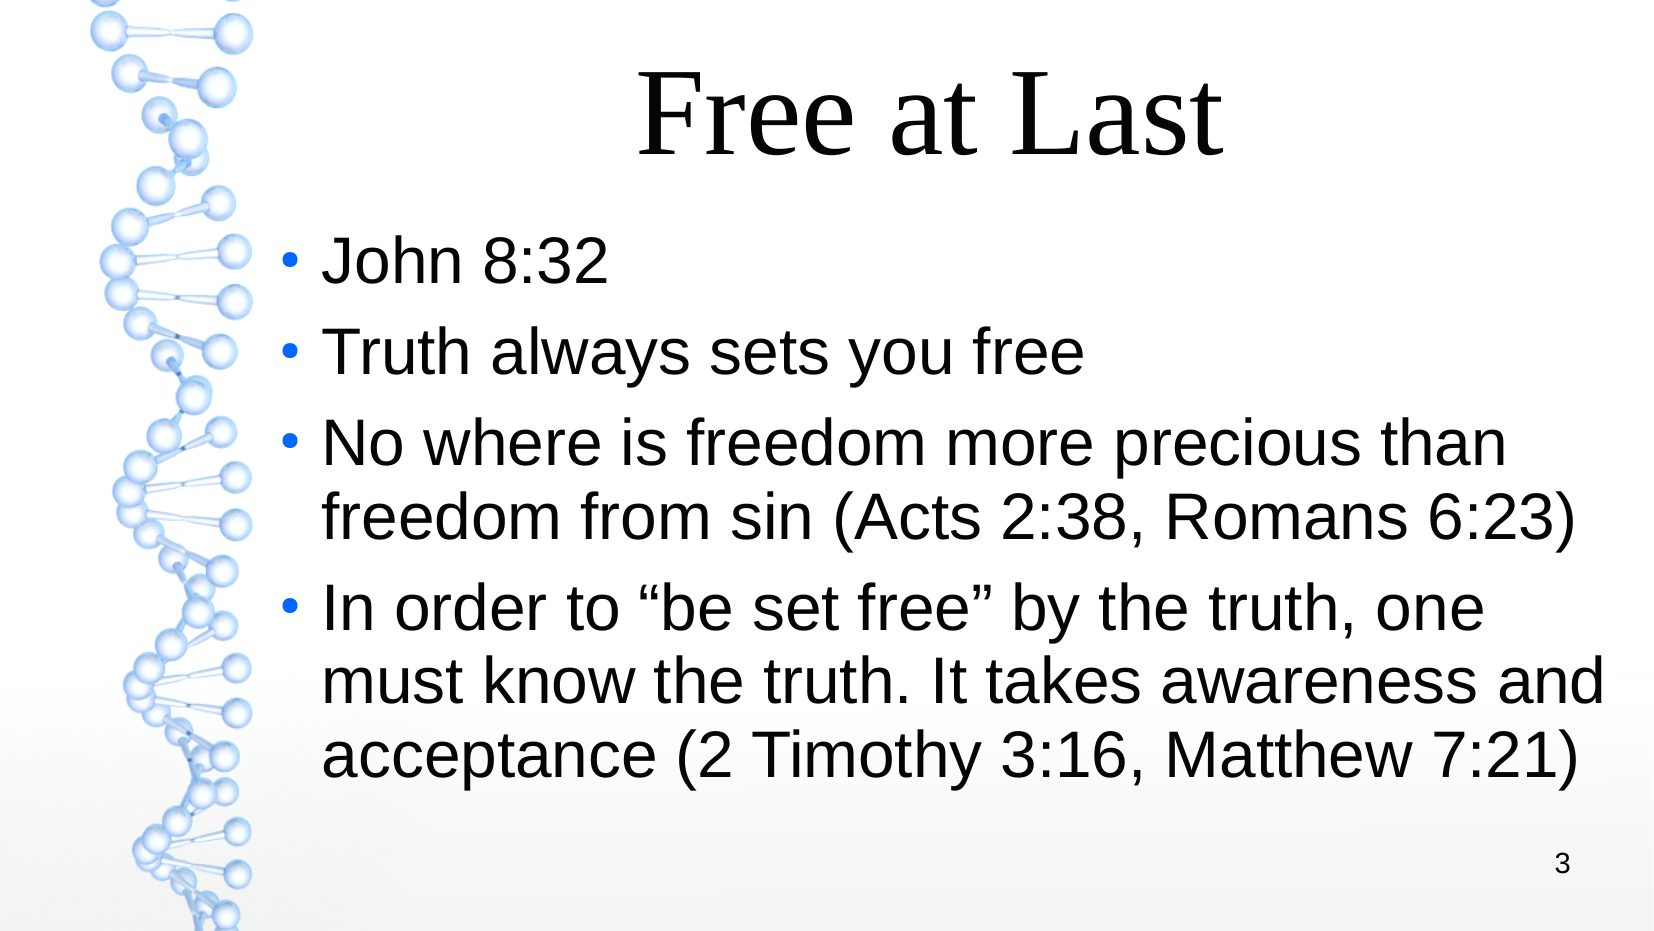

# Free at Last
John 8:32
Truth always sets you free
No where is freedom more precious than freedom from sin (Acts 2:38, Romans 6:23)
In order to “be set free” by the truth, one must know the truth. It takes awareness and acceptance (2 Timothy 3:16, Matthew 7:21)
3